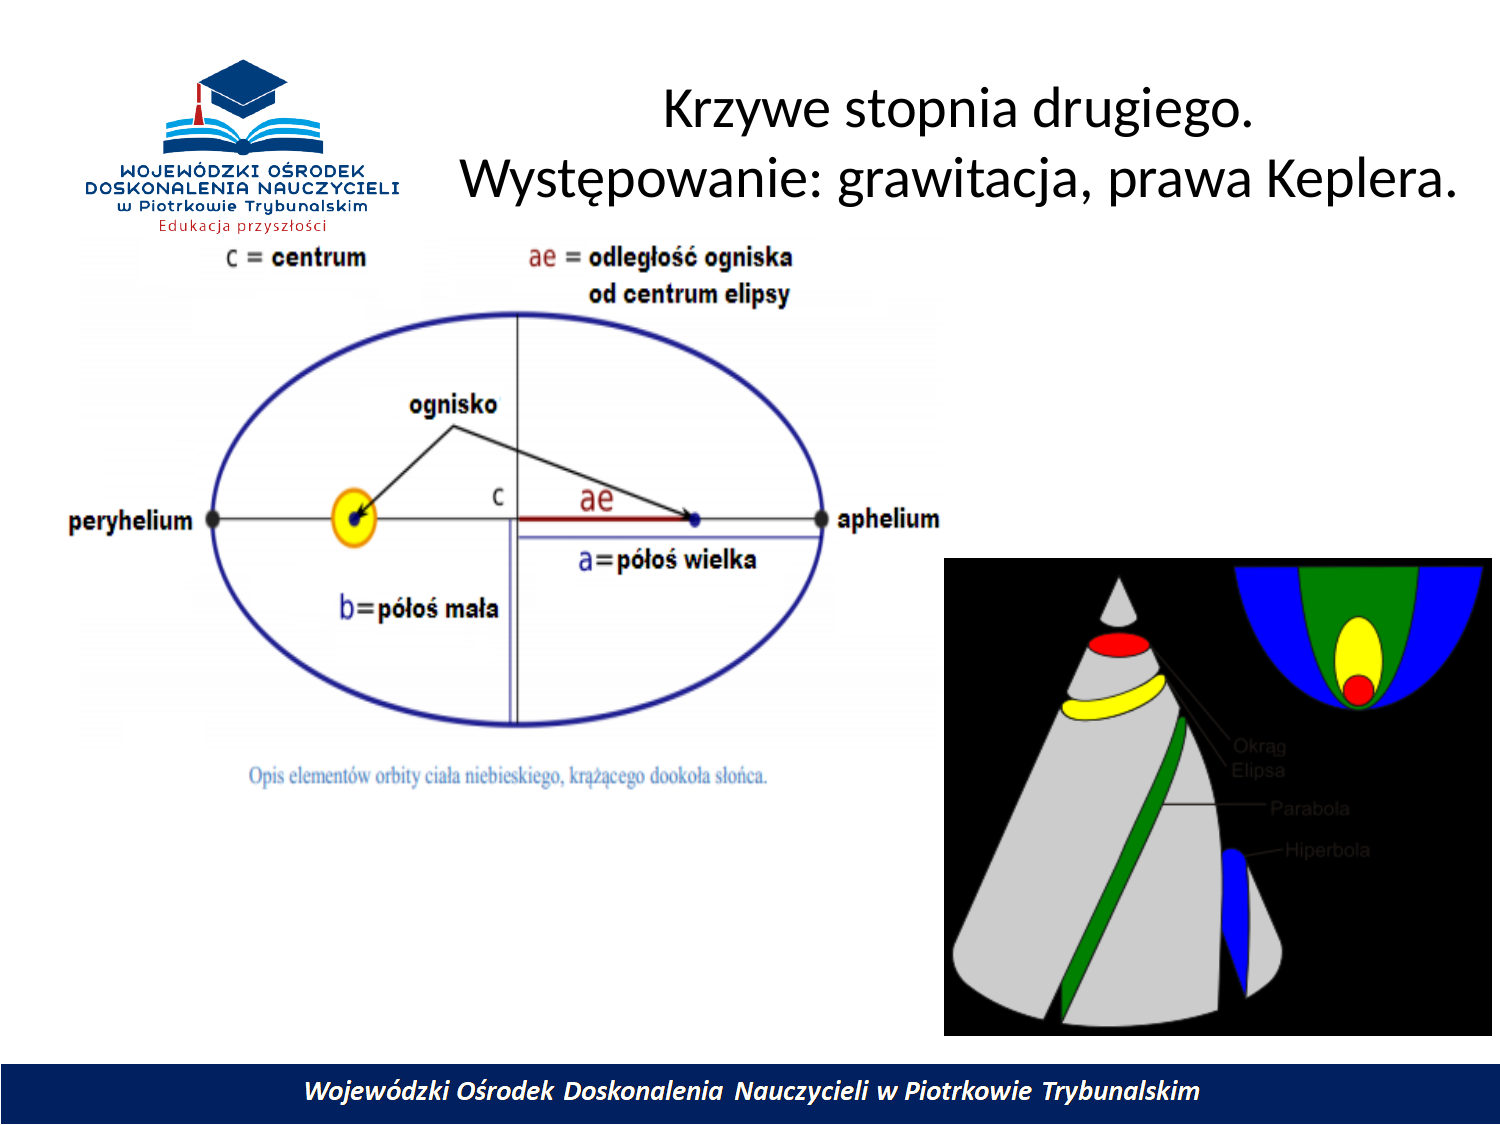

# Krzywe stopnia drugiego. Występowanie: grawitacja, prawa Keplera.